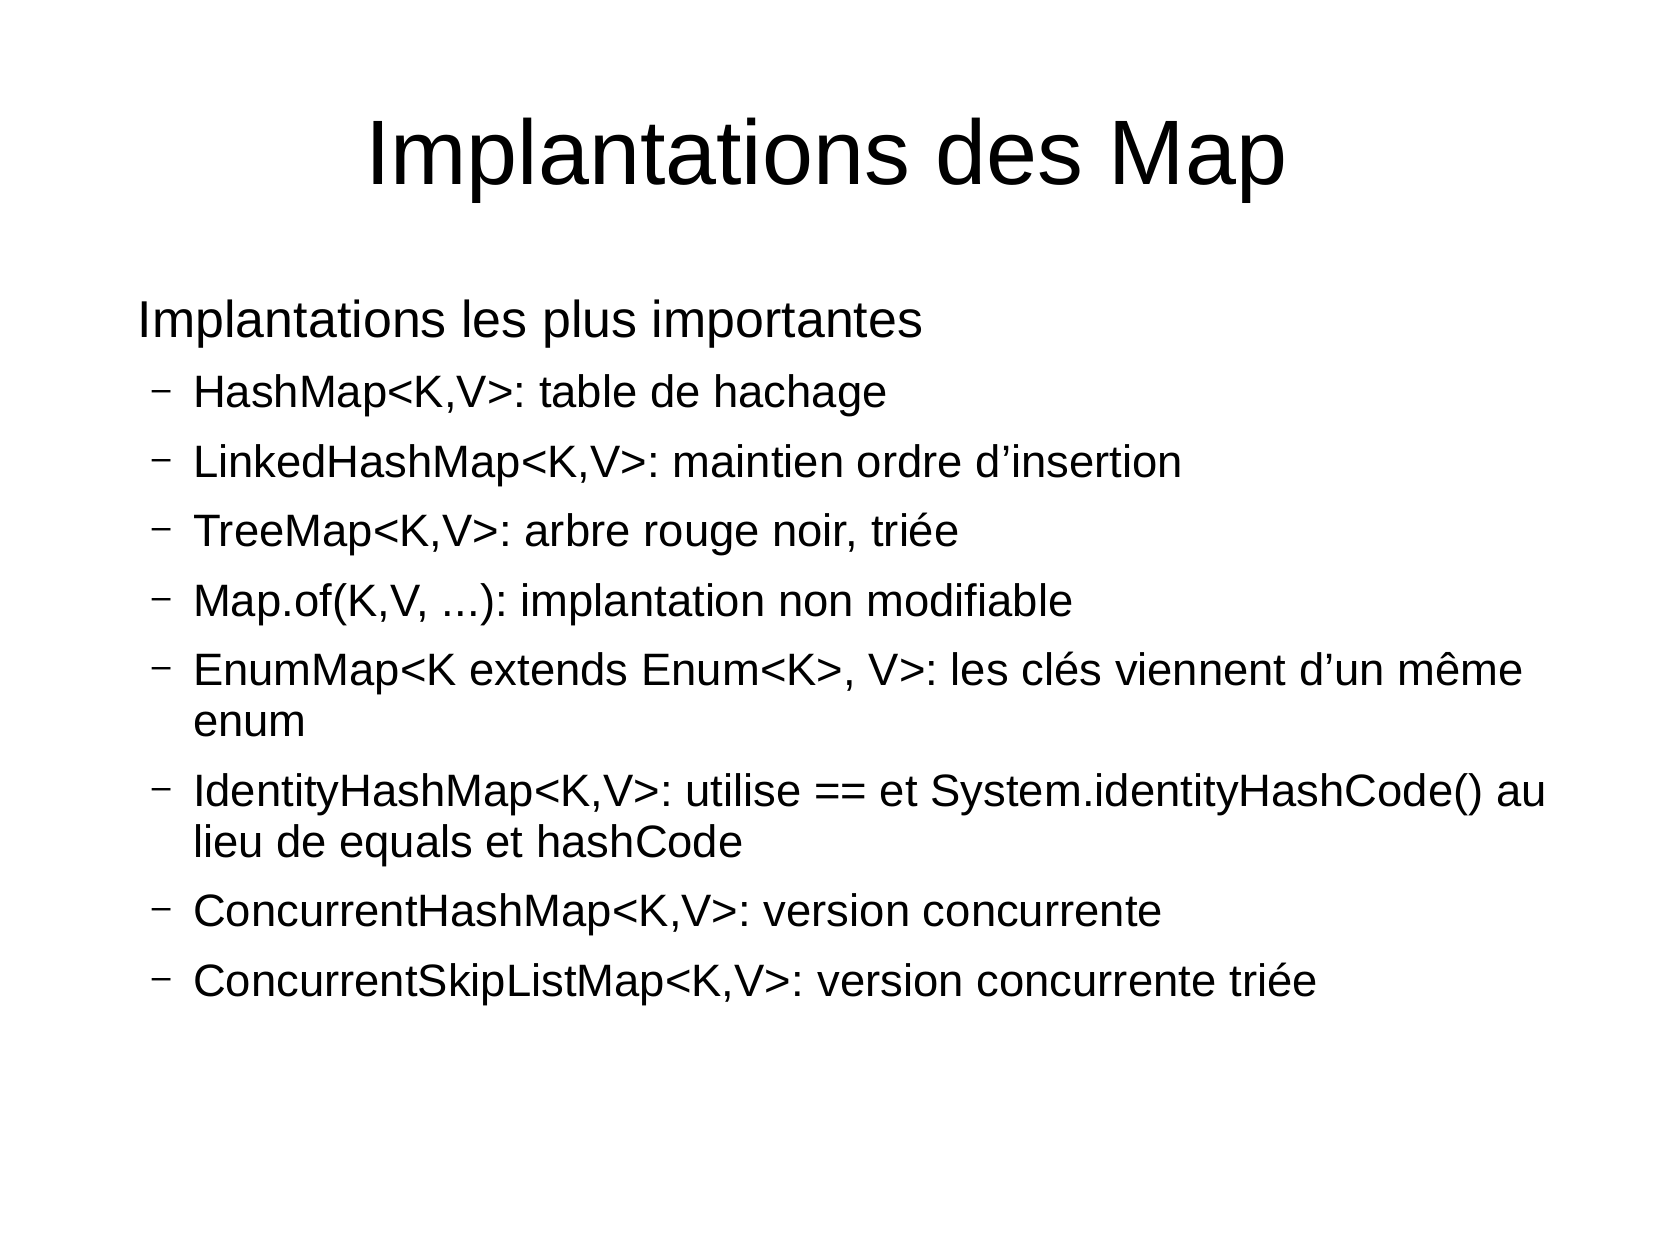

# Implantations des Map
Implantations les plus importantes
HashMap<K,V>: table de hachage
LinkedHashMap<K,V>: maintien ordre d’insertion
TreeMap<K,V>: arbre rouge noir, triée
Map.of(K,V, ...): implantation non modifiable
EnumMap<K extends Enum<K>, V>: les clés viennent d’un même enum
IdentityHashMap<K,V>: utilise == et System.identityHashCode() au lieu de equals et hashCode
ConcurrentHashMap<K,V>: version concurrente
ConcurrentSkipListMap<K,V>: version concurrente triée